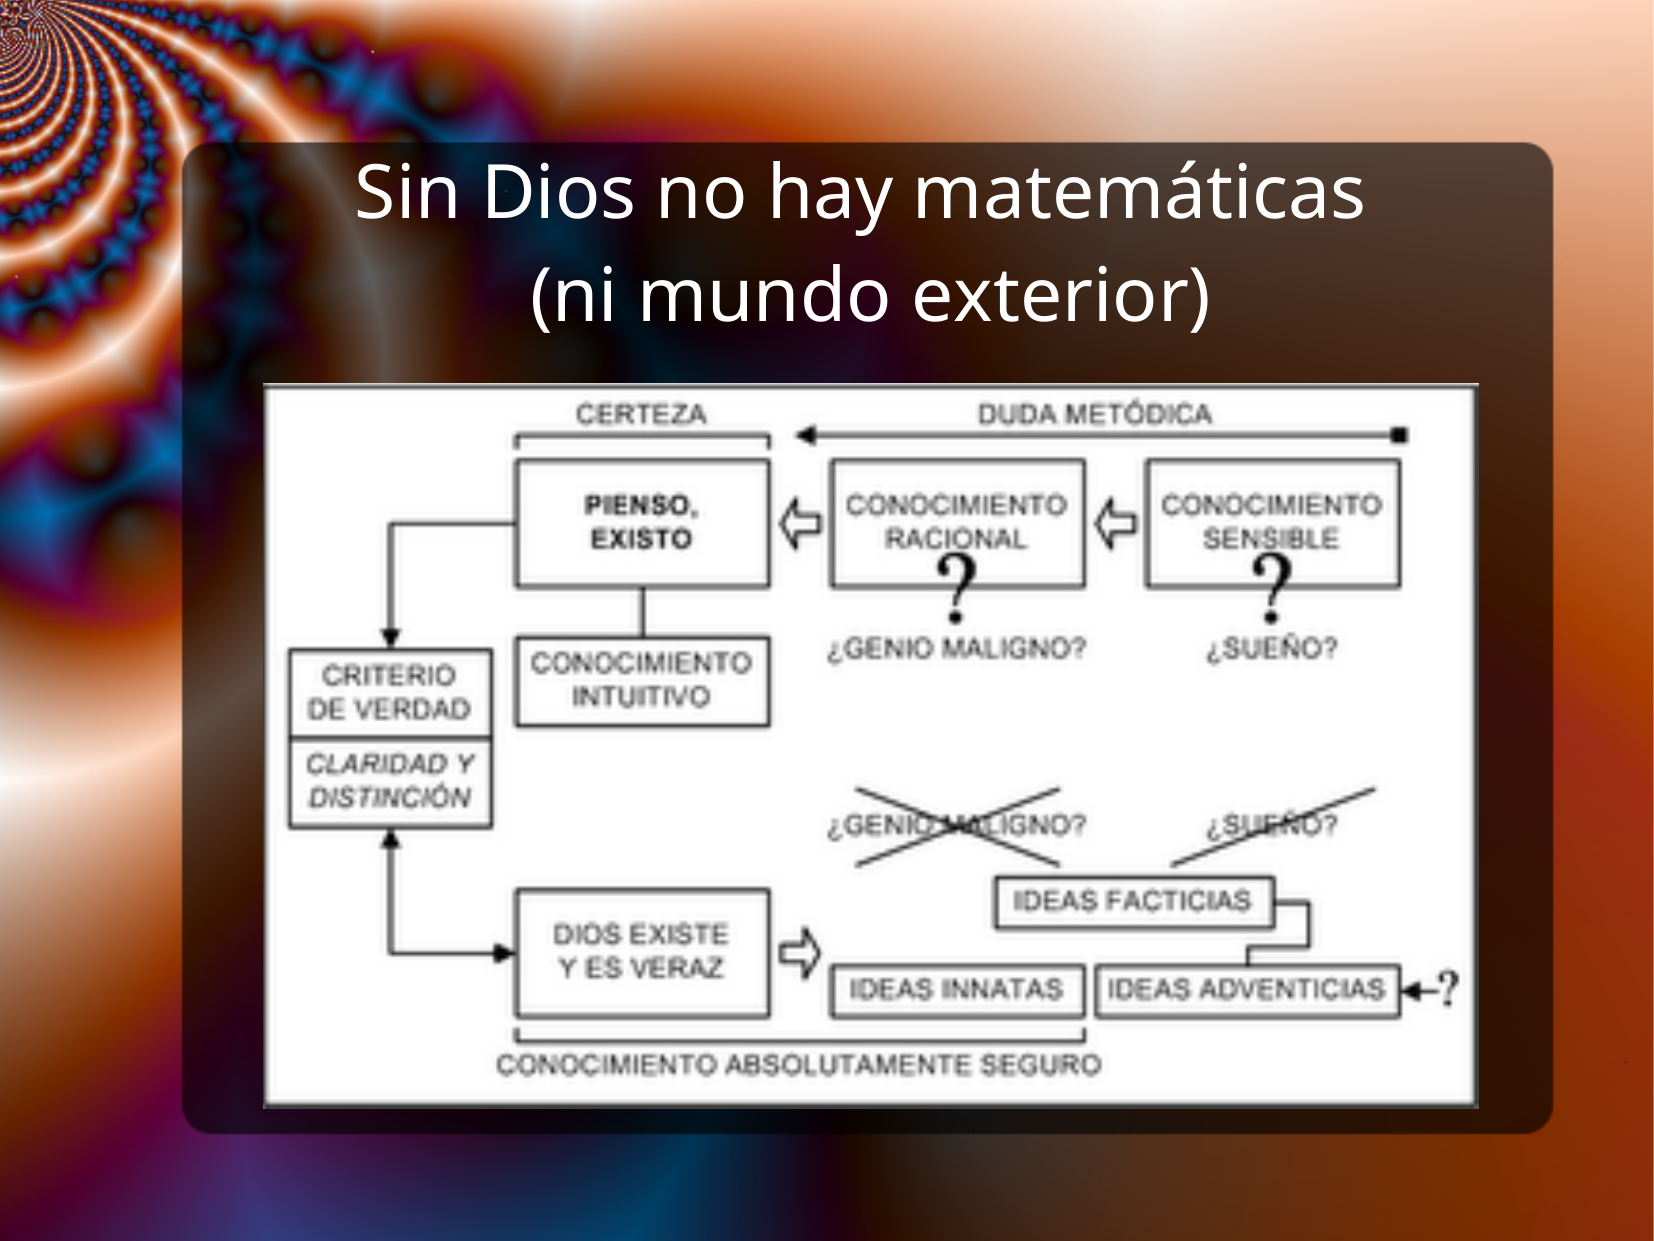

# Sin Dios no hay matemáticas (ni mundo exterior)